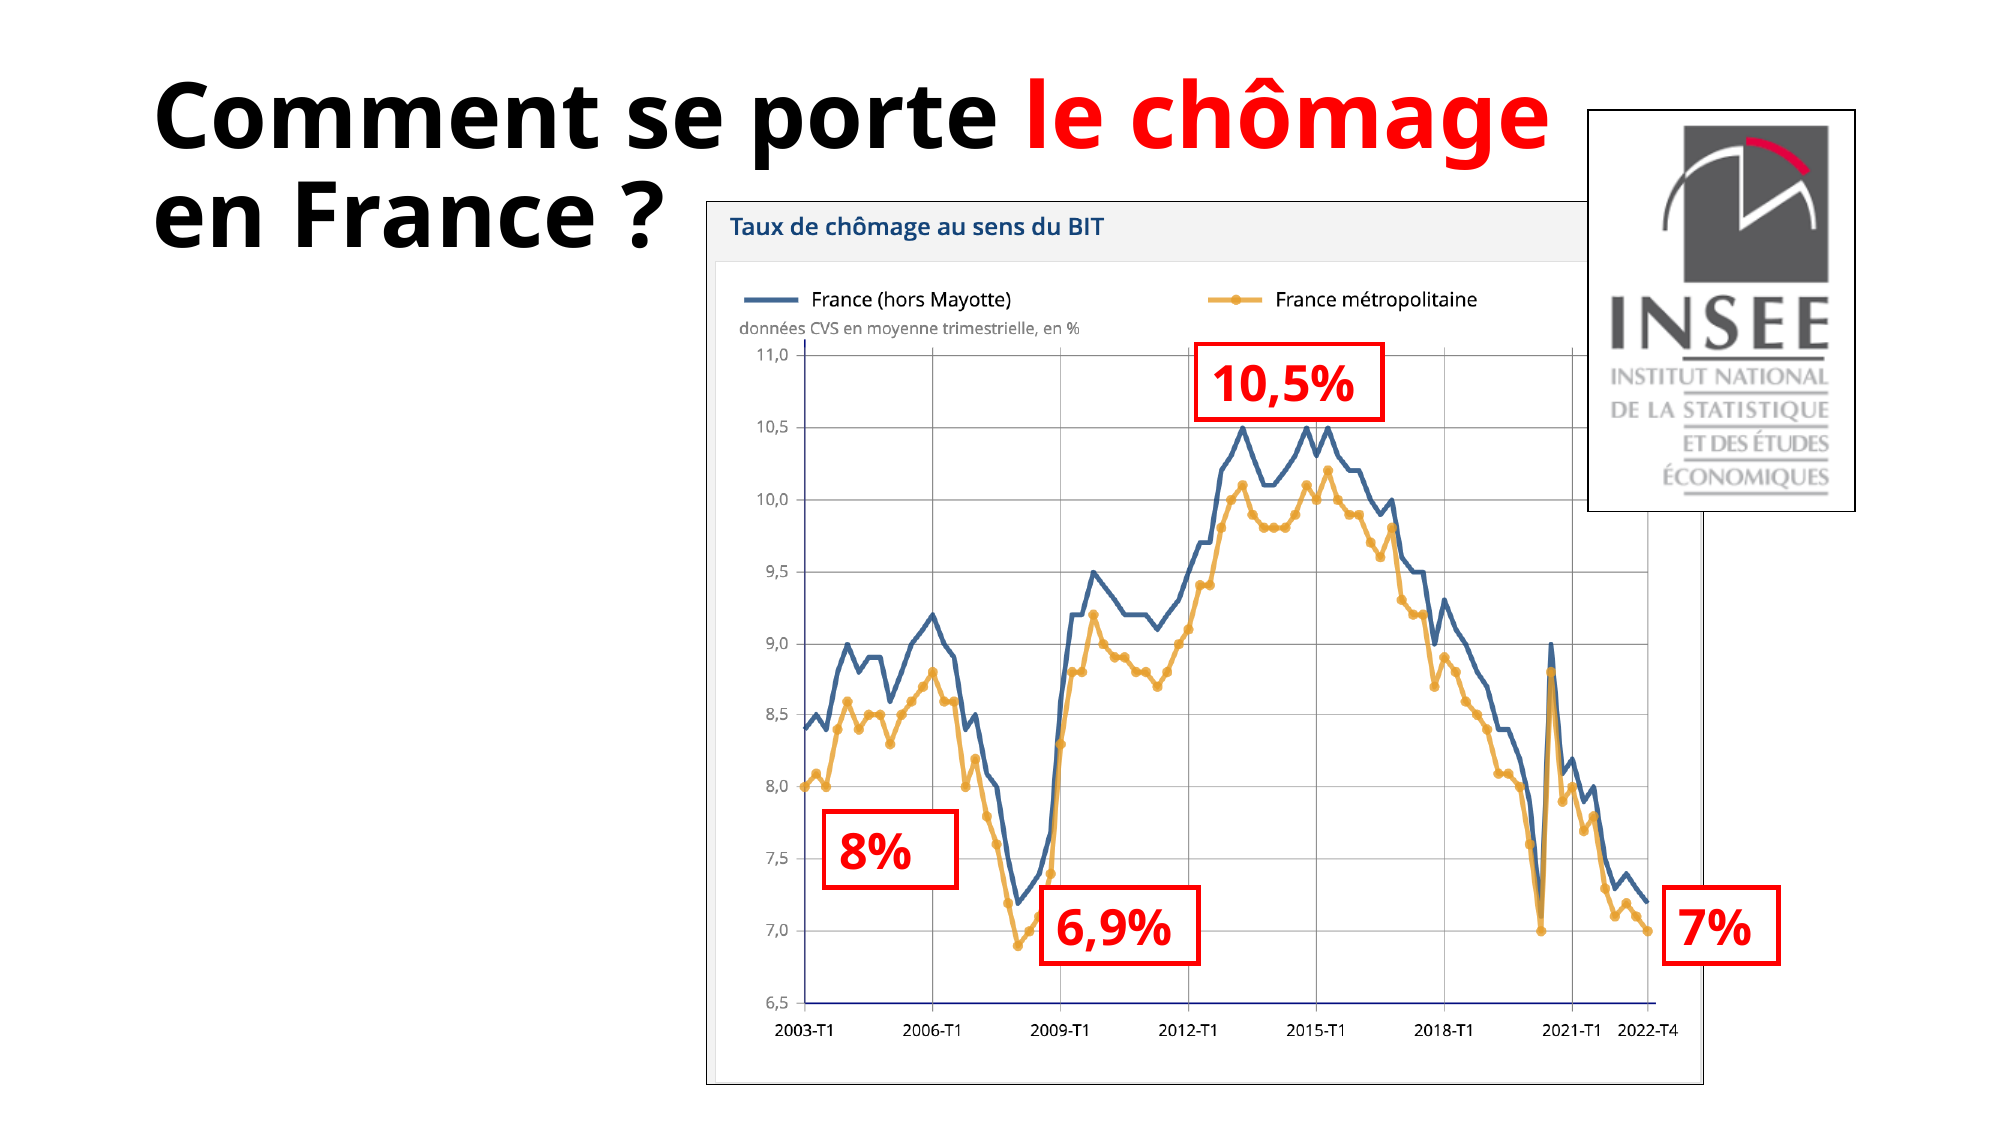

# Comment se porte le chômage en France ?
10,5%
8%
6,9%
7%